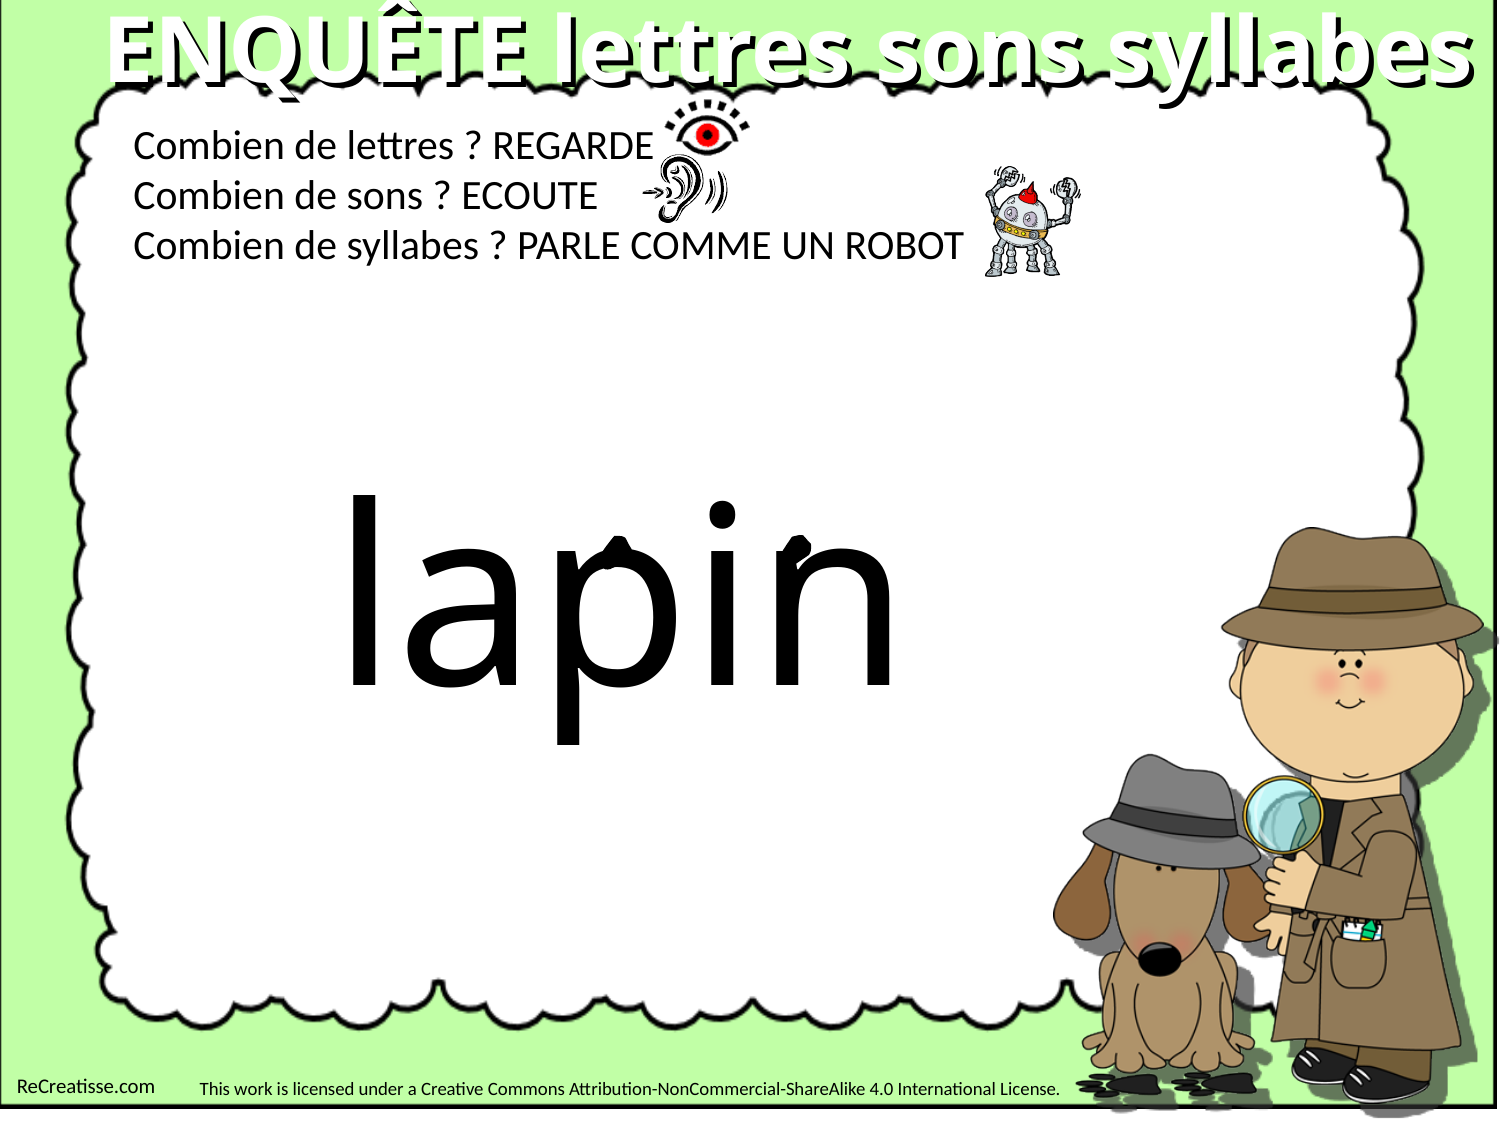

ENQUÊTE lettres sons syllabes
Combien de lettres ? REGARDE
Combien de sons ? ECOUTE
Combien de syllabes ? PARLE COMME UN ROBOT
lapin
ReCreatisse.com
This work is licensed under a Creative Commons Attribution-NonCommercial-ShareAlike 4.0 International License.